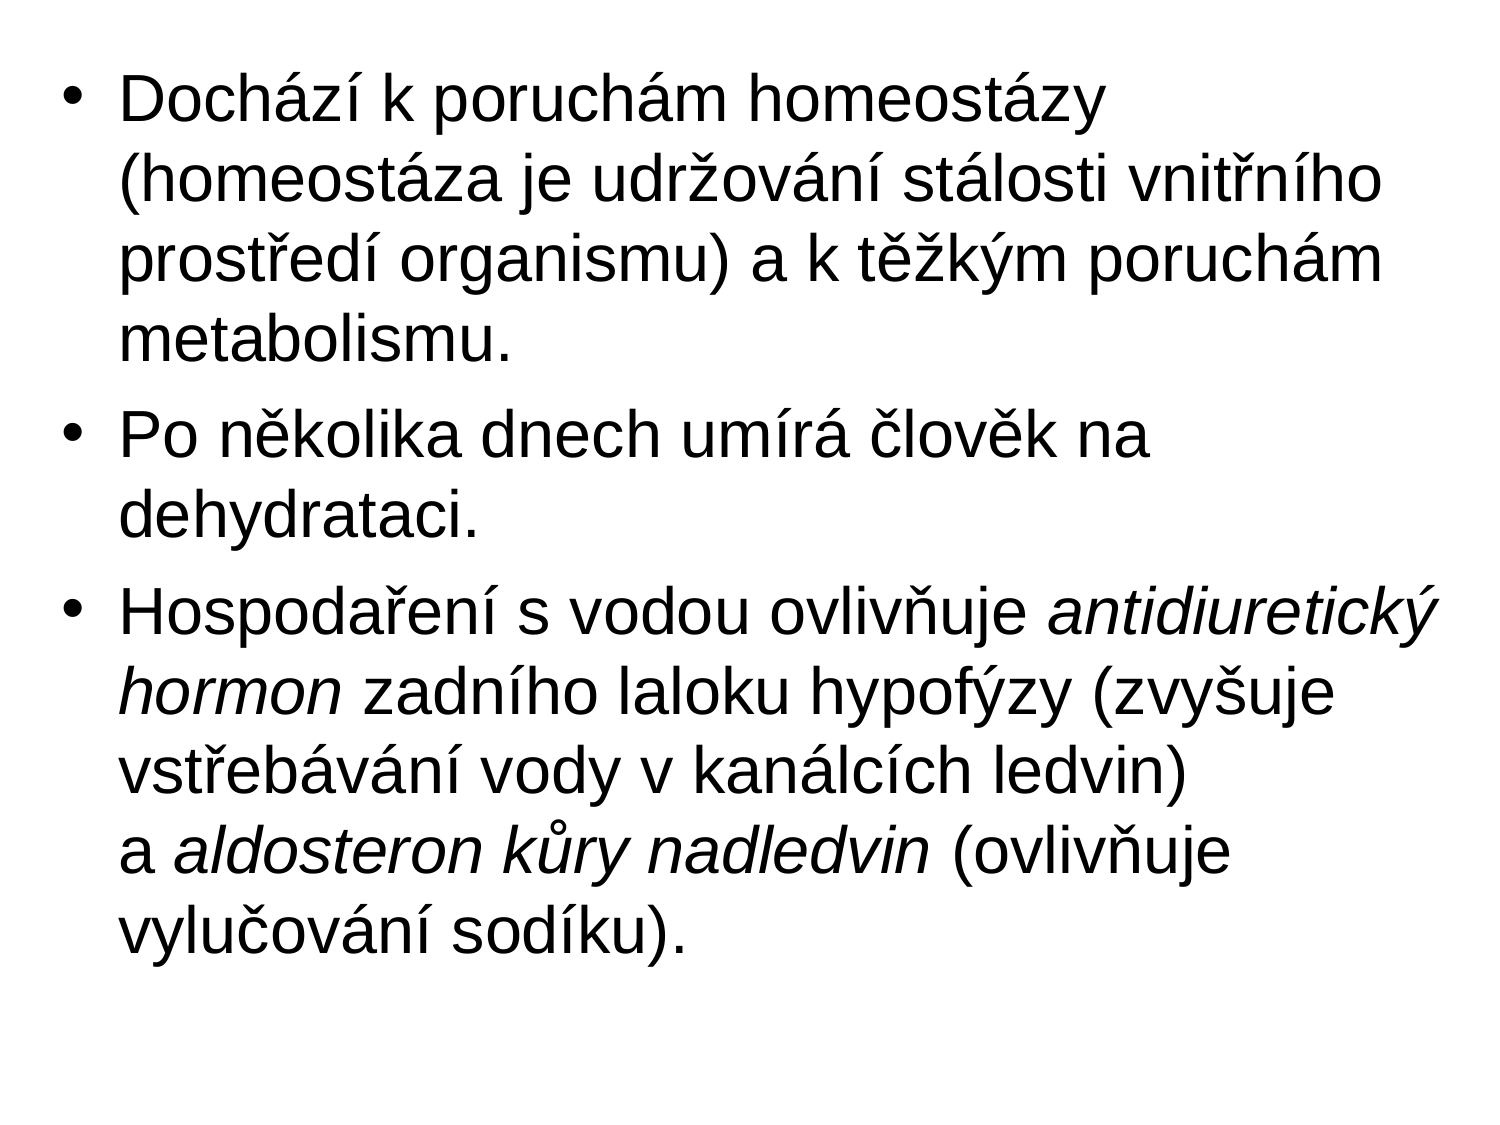

# Dochází k poruchám homeostázy (homeostáza je udržování stálosti vnitřního prostředí organismu) a k těžkým poruchám metabolismu.
Po několika dnech umírá člověk na dehydrataci.
Hospodaření s vodou ovlivňuje antidiuretický hormon zadního laloku hypofýzy (zvyšuje vstřebávání vody v kanálcích ledvin)
a aldosteron kůry nadledvin (ovlivňuje vylučování sodíku).